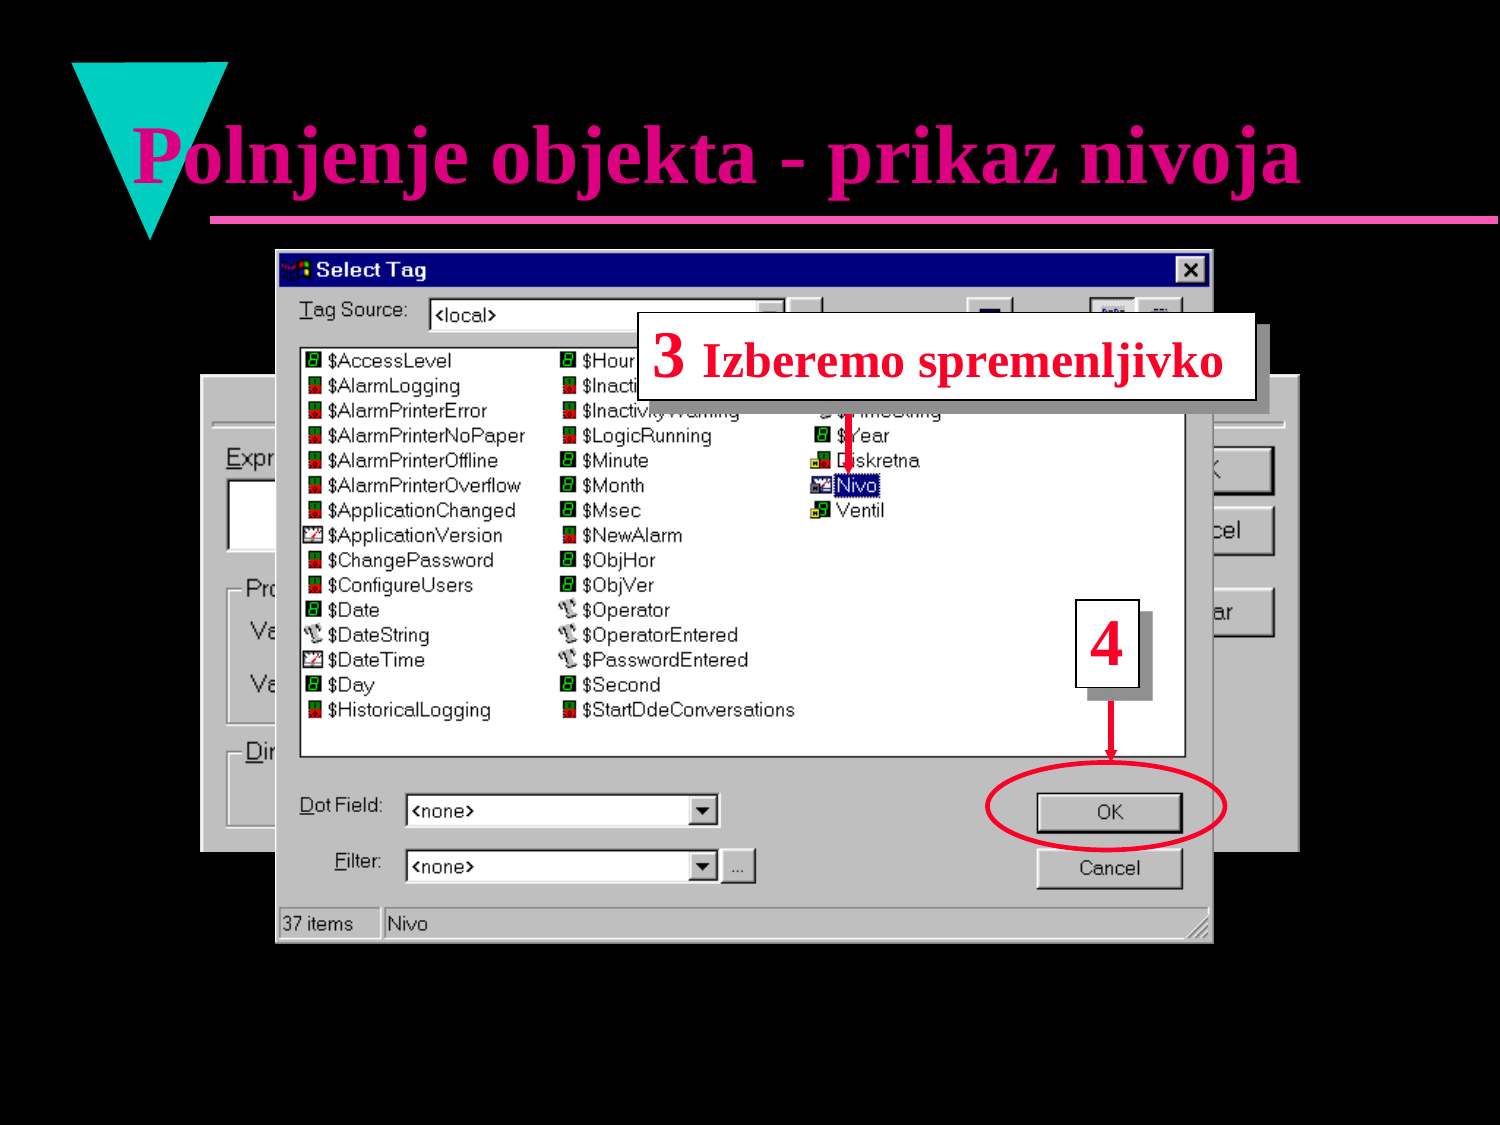

# Polnjenje objekta - prikaz nivoja
3 Izberemo spremenljivko
2 Dvokliknemo v polje
4
Animacija
9